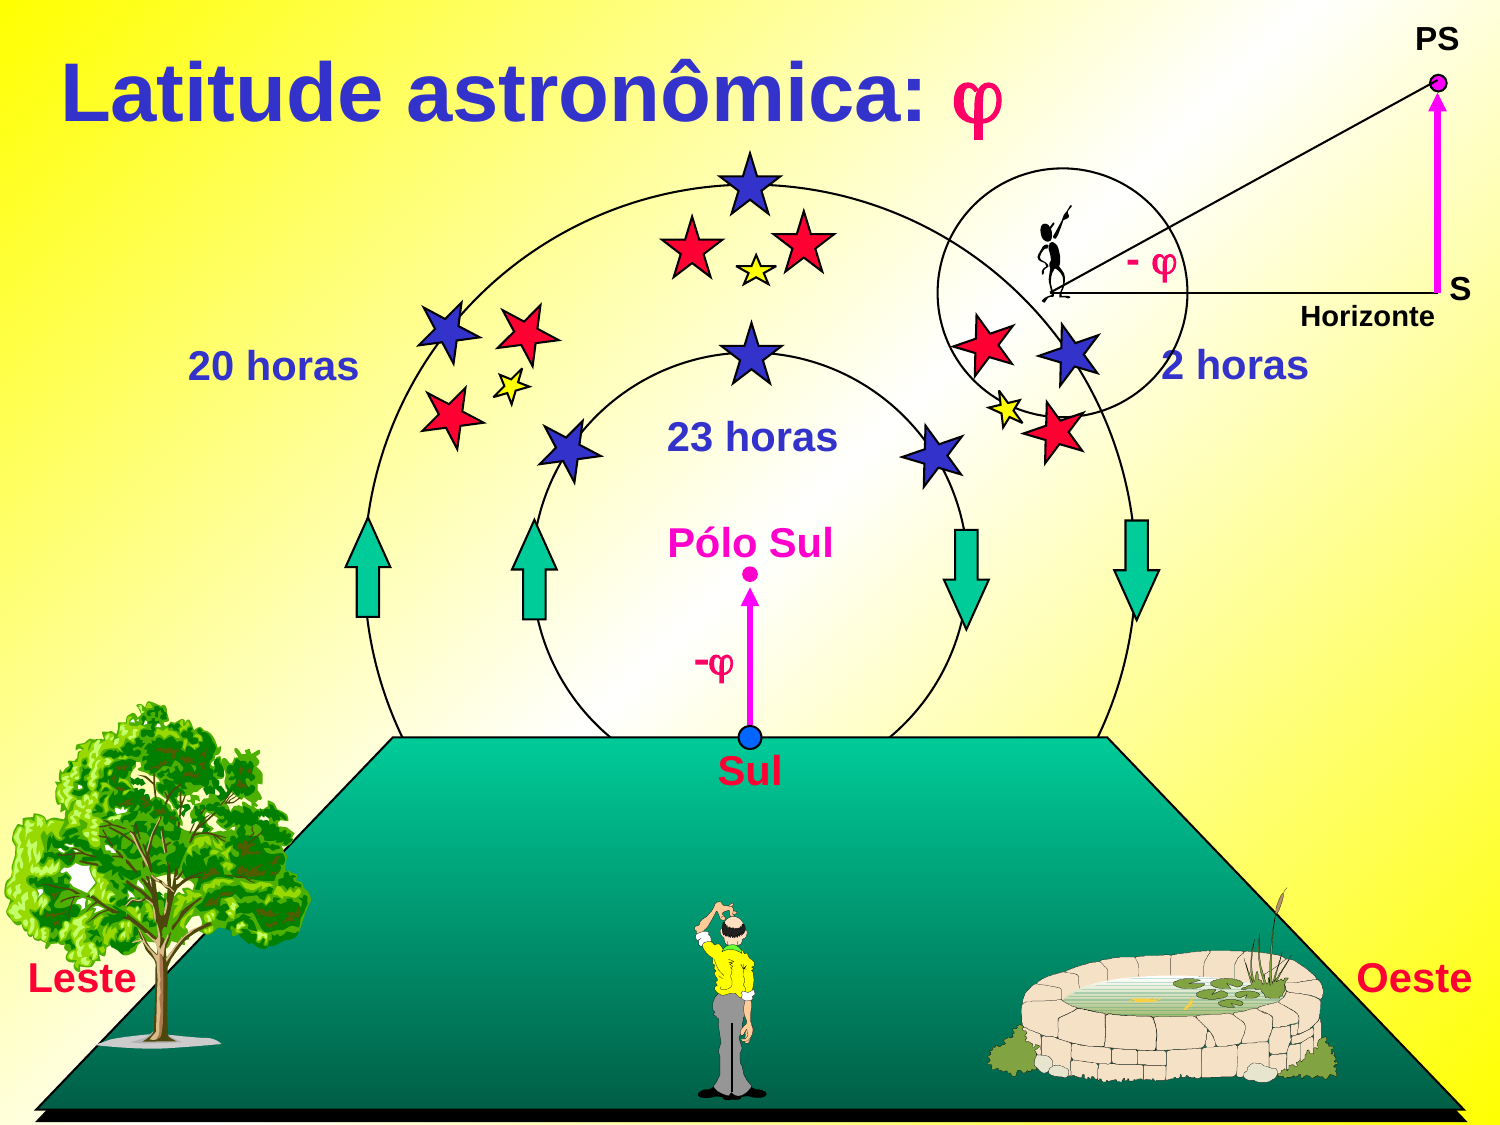

# Latitude astronômica: 
PS
- 
S
Horizonte
2 horas
20 horas
23 horas
Pólo Sul

Sul
Leste
Oeste